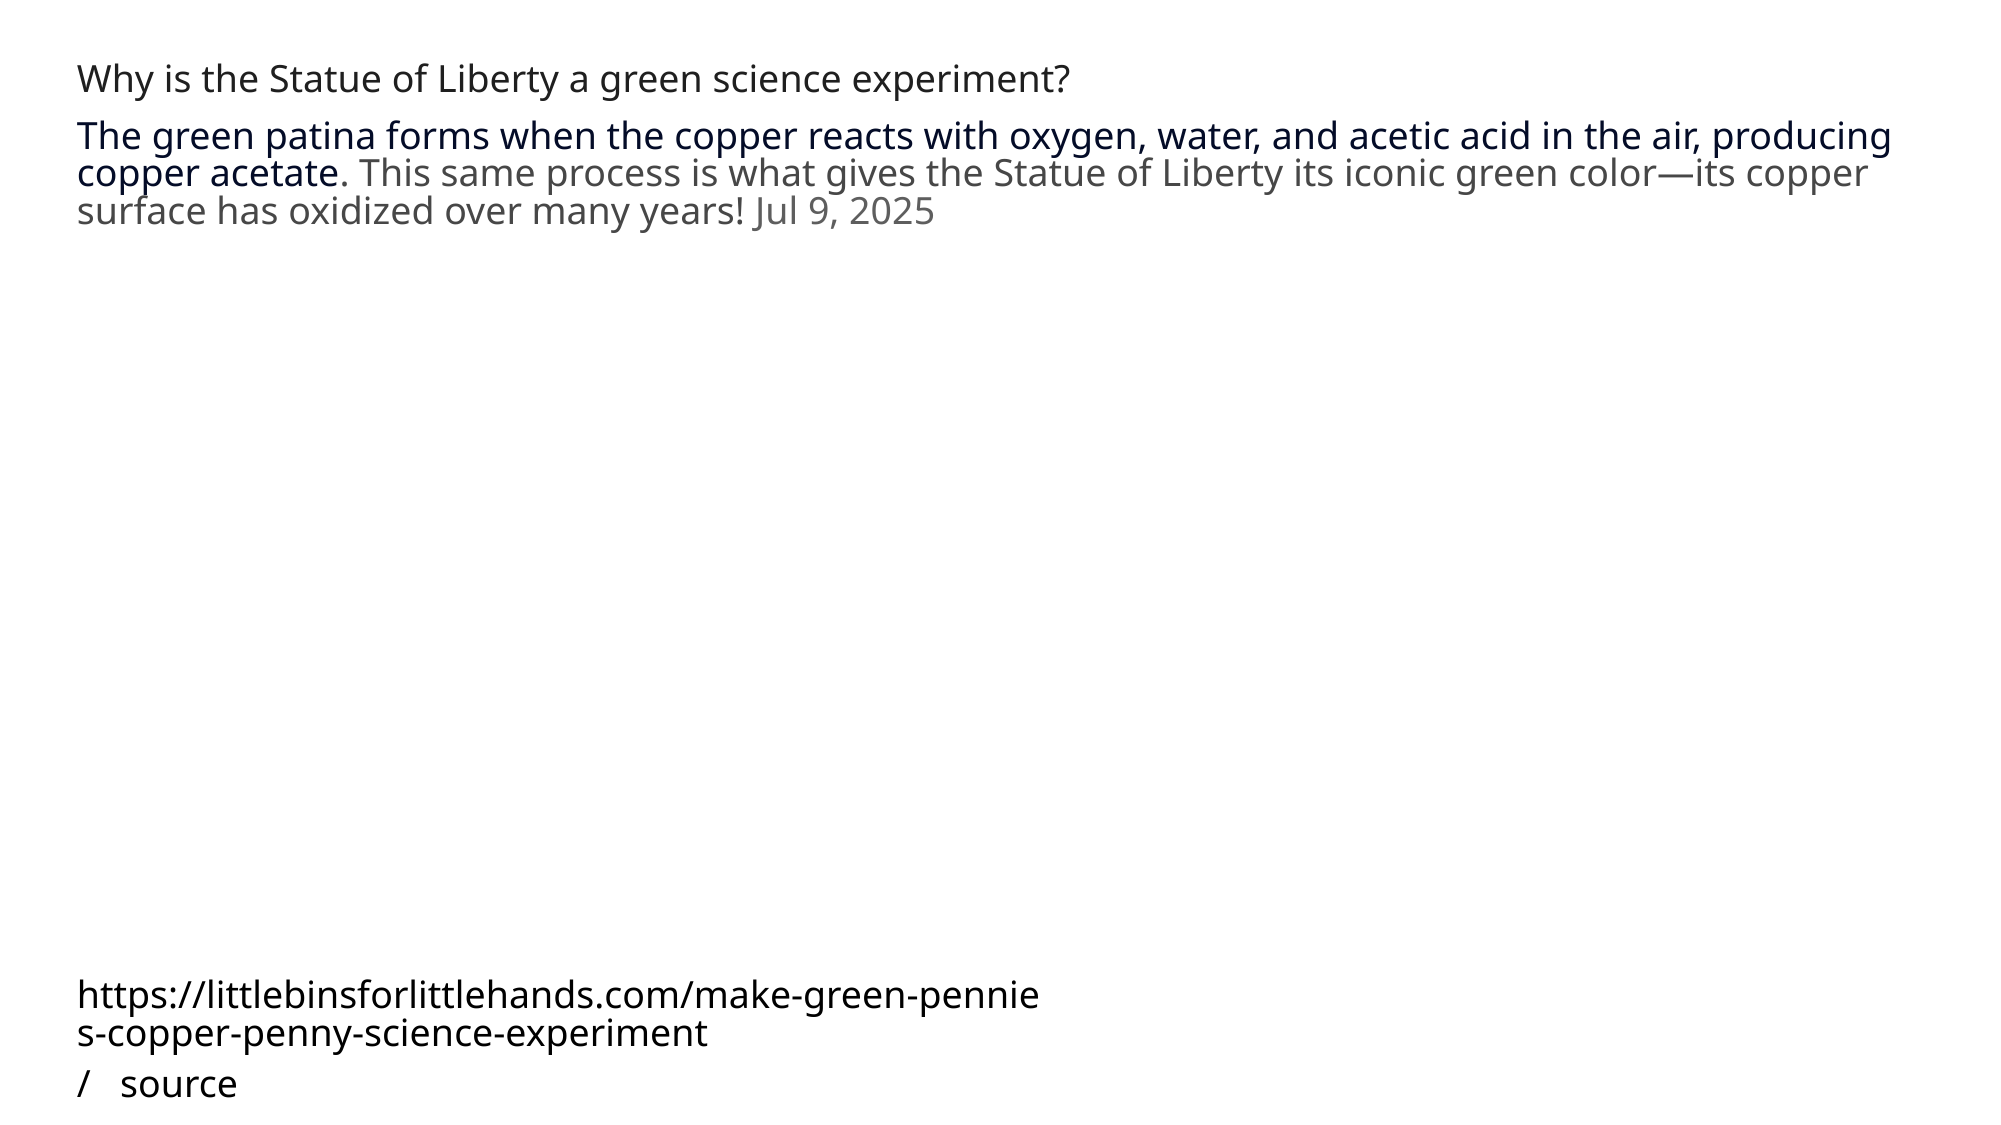

Why is the Statue of Liberty a green science experiment?
The green patina forms when the copper reacts with oxygen, water, and acetic acid in the air, producing copper acetate. This same process is what gives the Statue of Liberty its iconic green color—its copper surface has oxidized over many years! Jul 9, 2025
https://littlebinsforlittlehands.com/make-green-pennies-copper-penny-science-experiment/ source